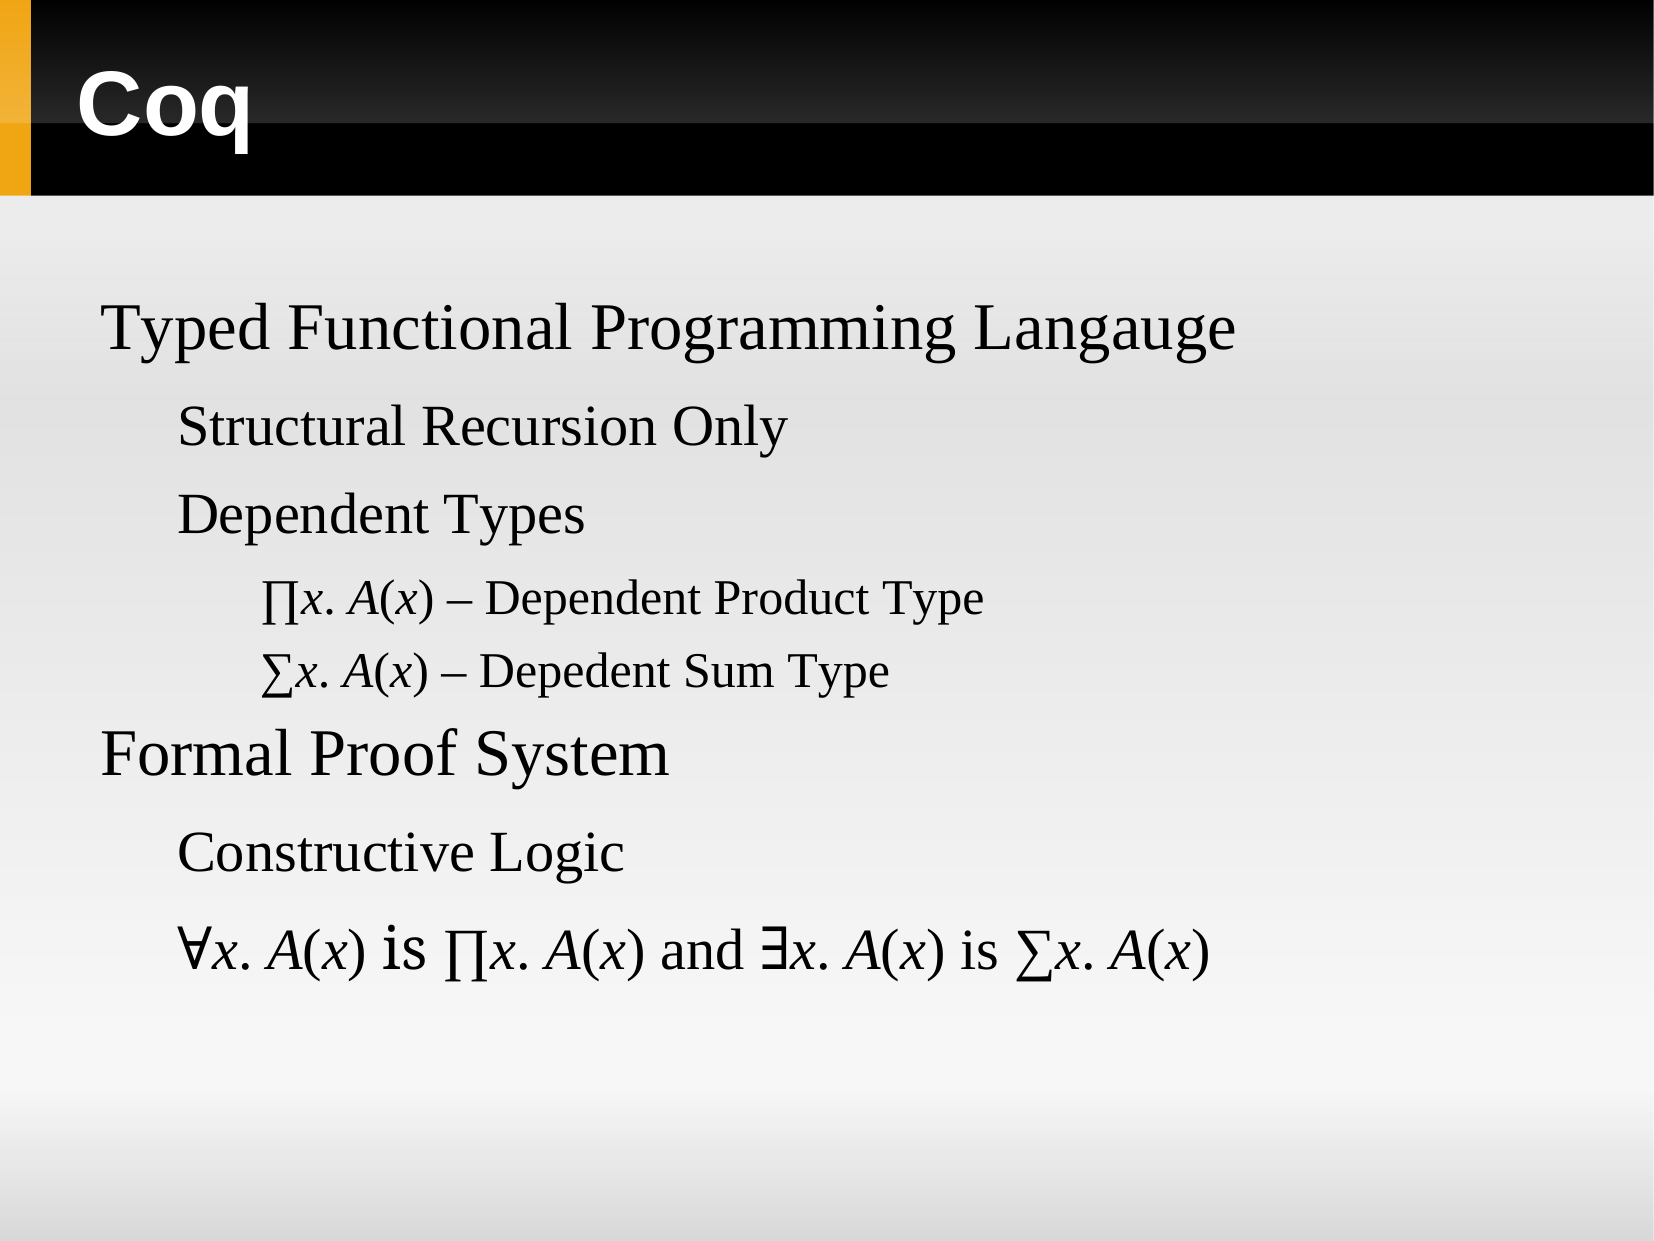

# Coq
Typed Functional Programming Langauge
Structural Recursion Only
Dependent Types
∏x. A(x) – Dependent Product Type
∑x. A(x) – Depedent Sum Type
Formal Proof System
Constructive Logic
∀x. A(x) is ∏x. A(x) and ∃x. A(x) is ∑x. A(x)